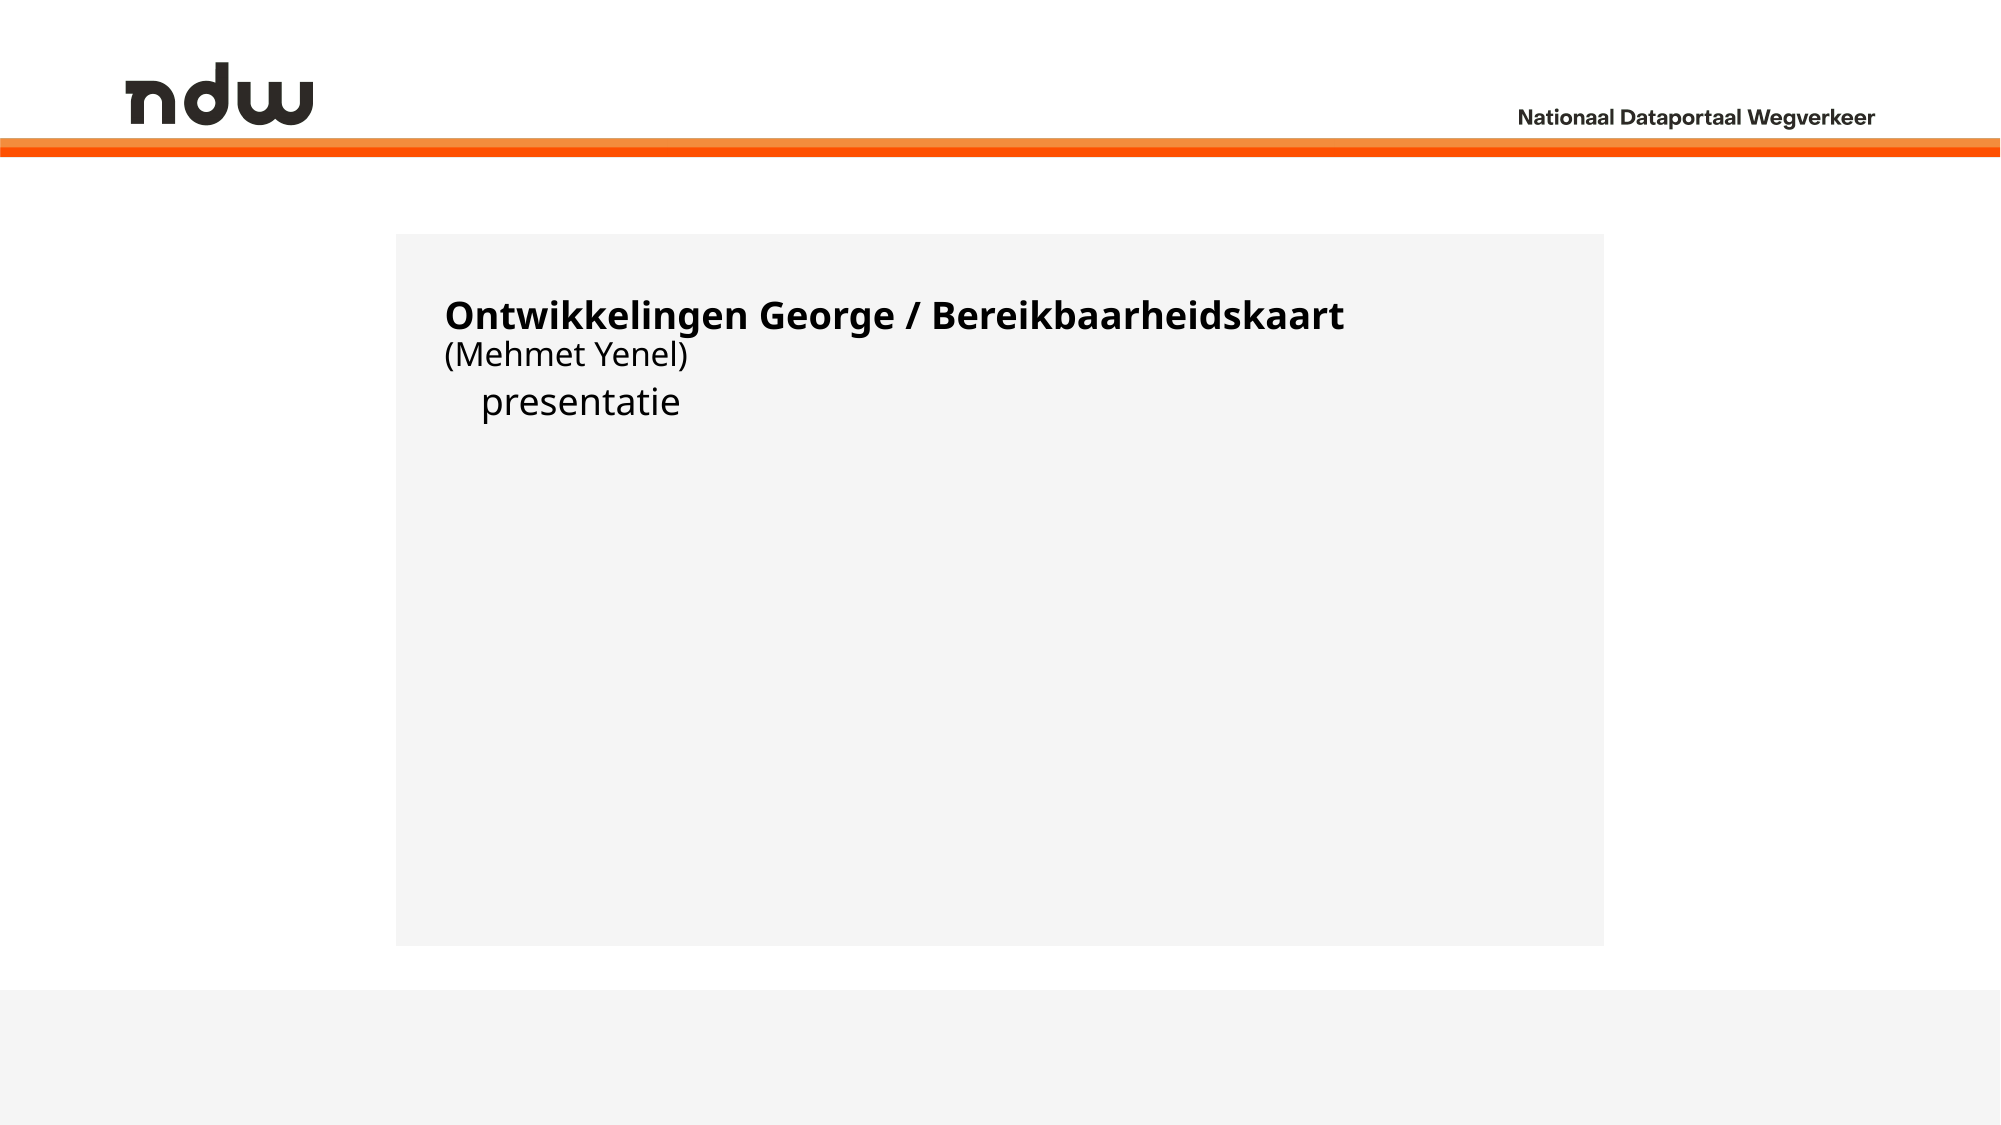

Ontwikkelingen George / Bereikbaarheidskaart
(Mehmet Yenel)
# presentatie